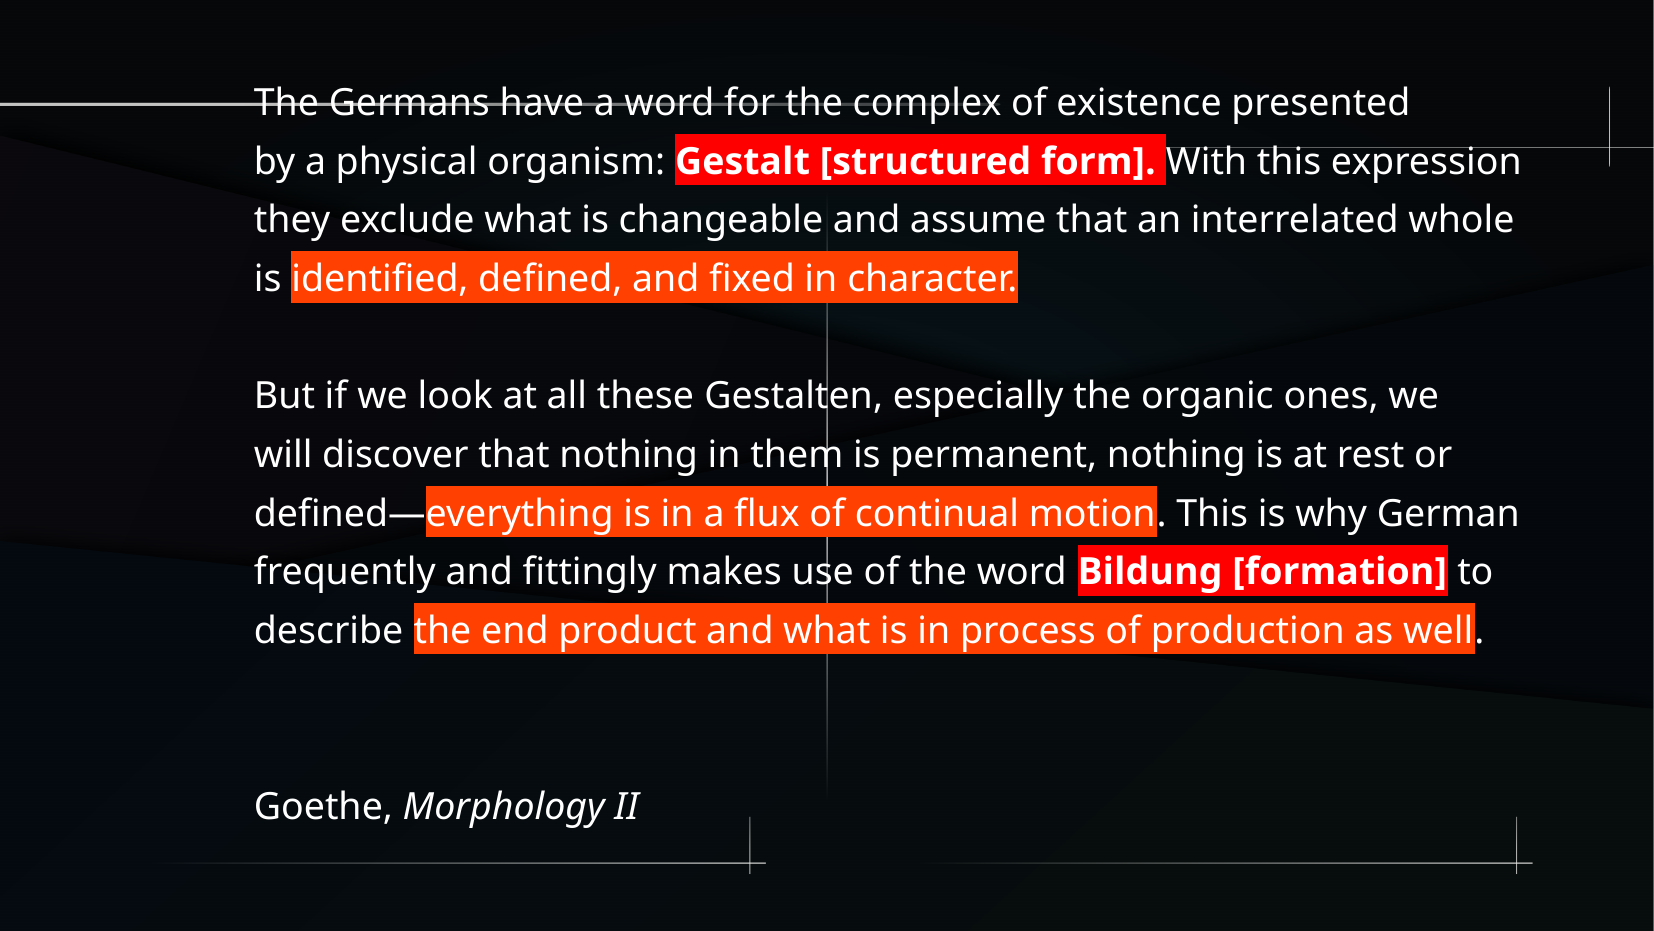

# The Germans have a word for the complex of existence presented by a physical organism: Gestalt [structured form]. With this expression they exclude what is changeable and assume that an interrelated whole is identified, defined, and fixed in character. But if we look at all these Gestalten, especially the organic ones, we will discover that nothing in them is permanent, nothing is at rest or defined—everything is in a flux of continual motion. This is why German frequently and fittingly makes use of the word Bildung [formation] to describe the end product and what is in process of production as well. Goethe, Morphology II